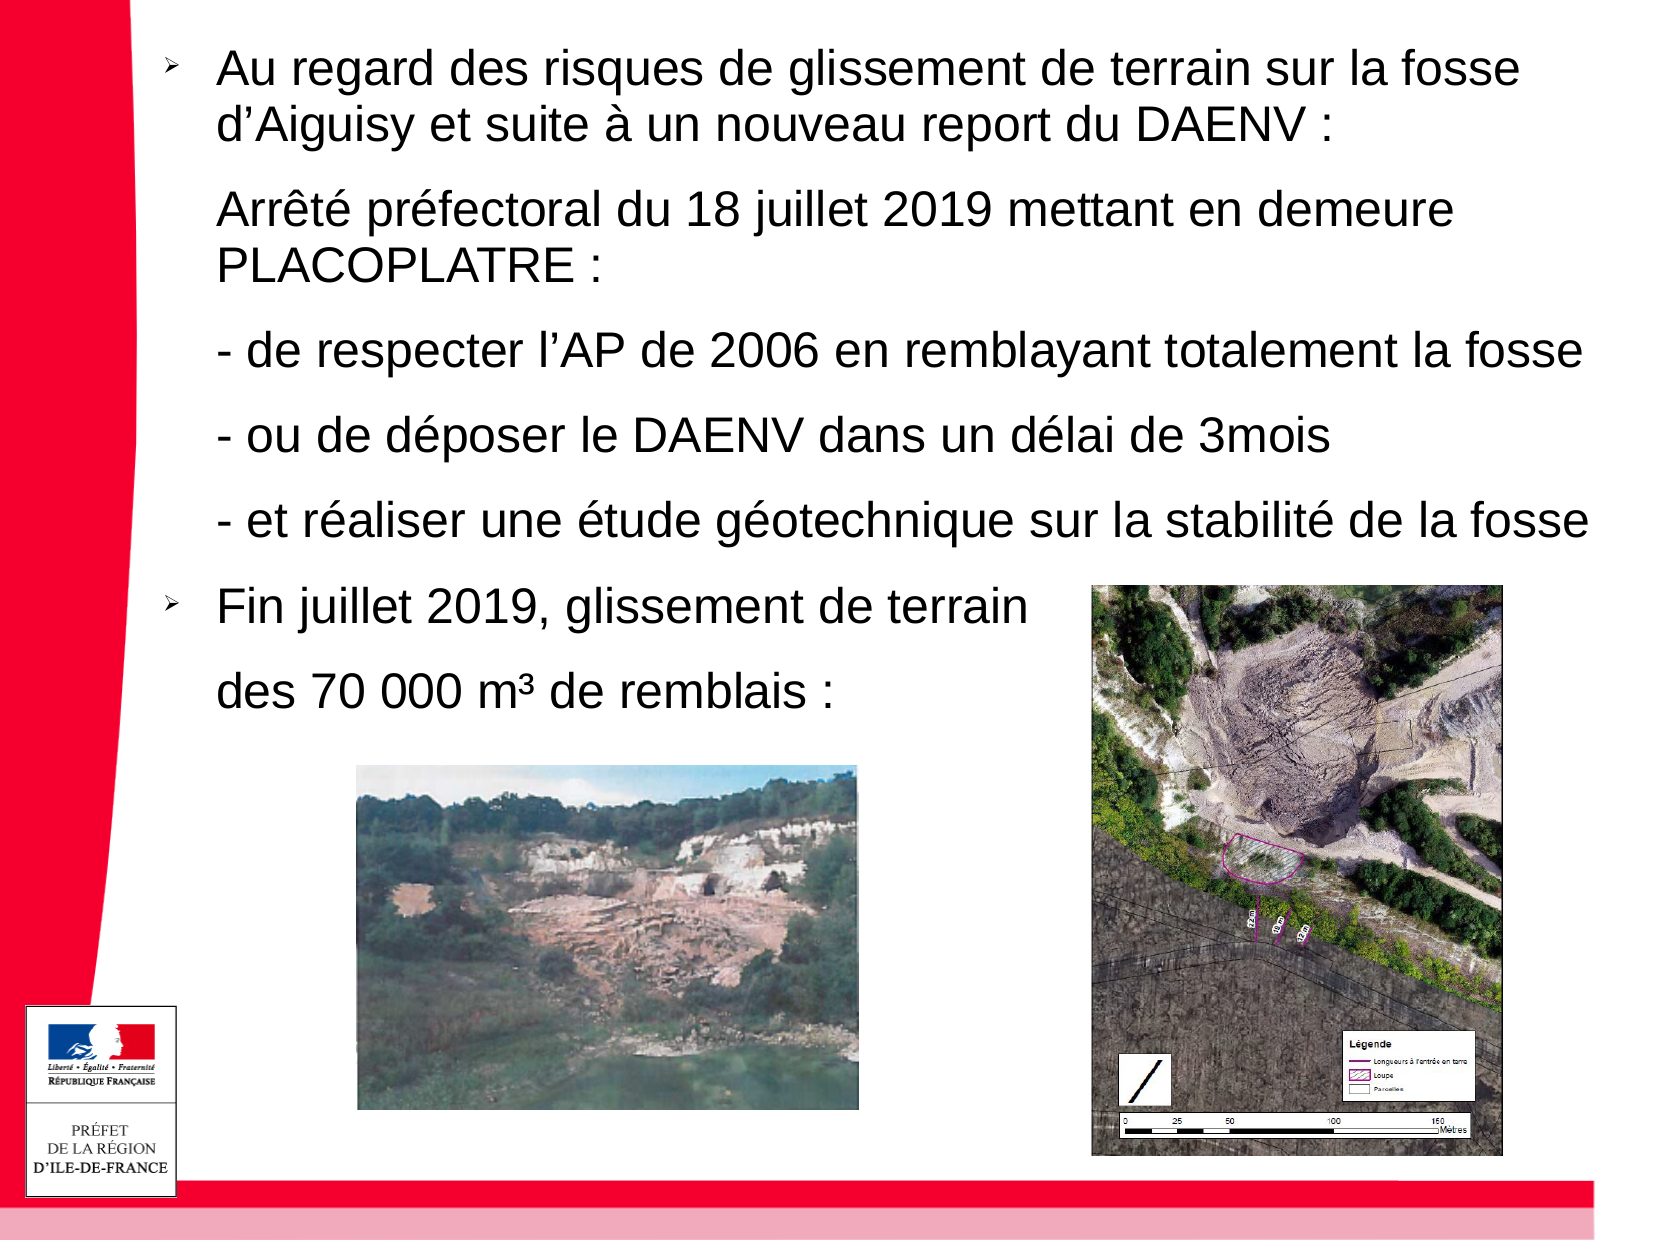

# Au regard des risques de glissement de terrain sur la fosse d’Aiguisy et suite à un nouveau report du DAENV :
Arrêté préfectoral du 18 juillet 2019 mettant en demeure PLACOPLATRE :
- de respecter l’AP de 2006 en remblayant totalement la fosse
- ou de déposer le DAENV dans un délai de 3mois
- et réaliser une étude géotechnique sur la stabilité de la fosse
Fin juillet 2019, glissement de terrain
des 70 000 m³ de remblais :